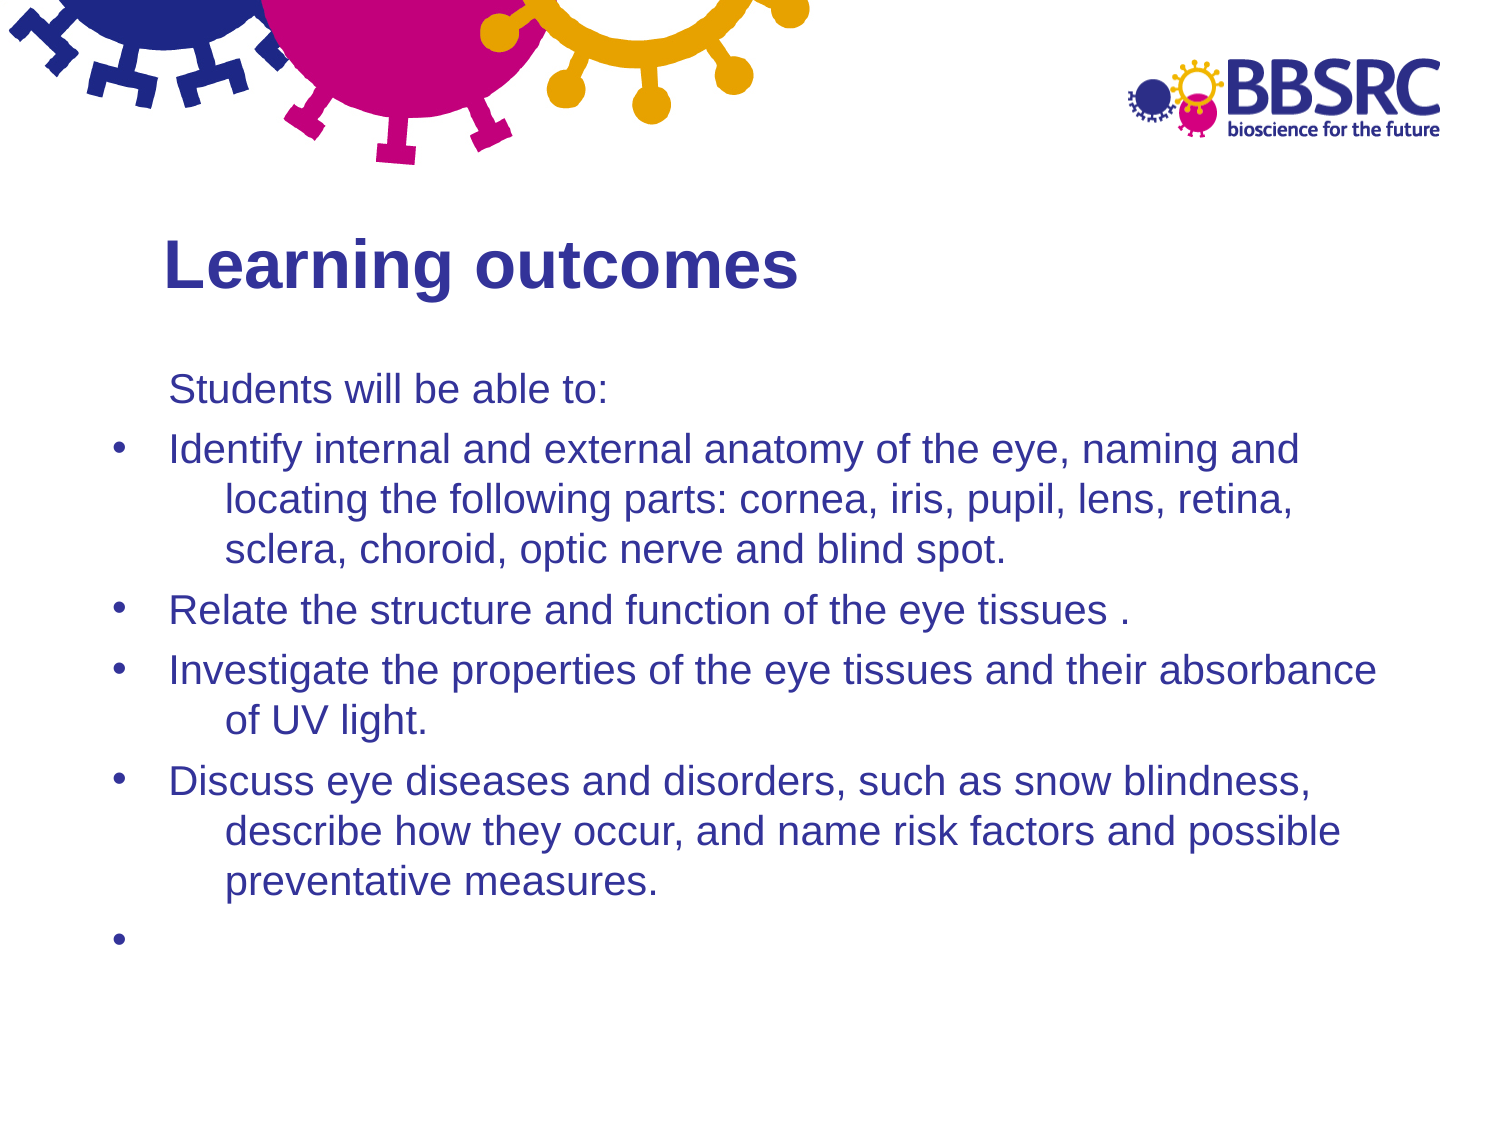

# Learning outcomes
Students will be able to:
Identify internal and external anatomy of the eye, naming and locating the following parts: cornea, iris, pupil, lens, retina, sclera, choroid, optic nerve and blind spot.
Relate the structure and function of the eye tissues .
Investigate the properties of the eye tissues and their absorbance of UV light.
Discuss eye diseases and disorders, such as snow blindness, describe how they occur, and name risk factors and possible preventative measures.